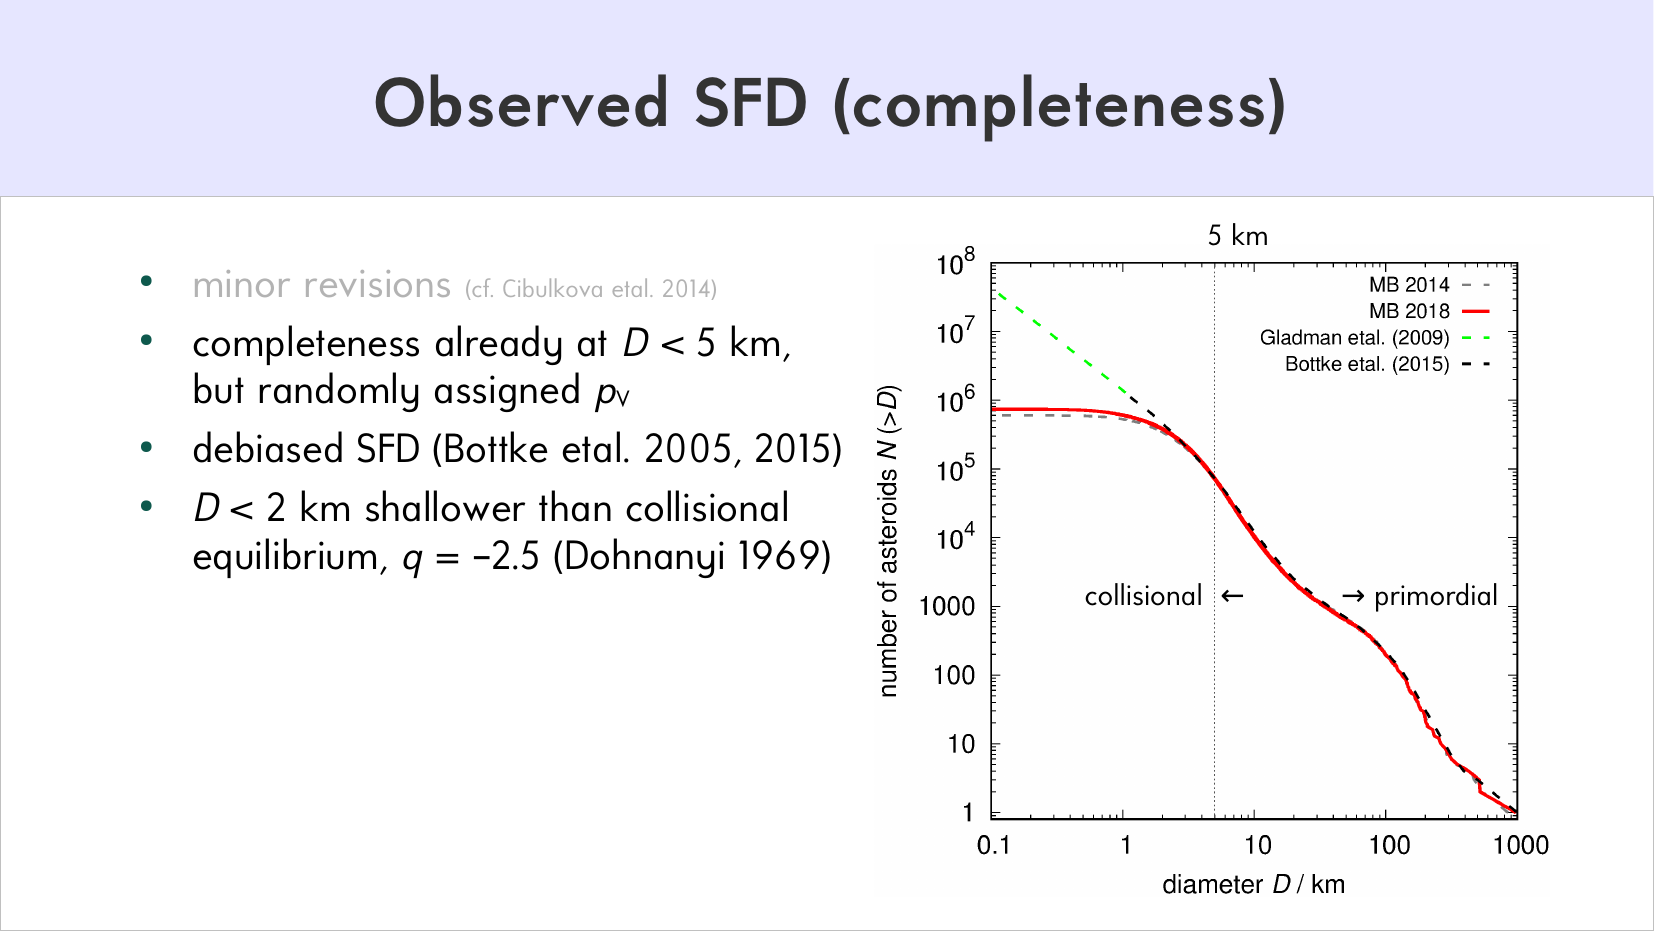

# Observed SFD (completeness)
5 km
minor revisions (cf. Cibulkova etal. 2014)
completeness already at D < 5 km, but randomly assigned pV
debiased SFD (Bottke etal. 2005, 2015)
D < 2 km shallower than collisional equilibrium, q = −2.5 (Dohnanyi 1969)
collisional ← → primordial